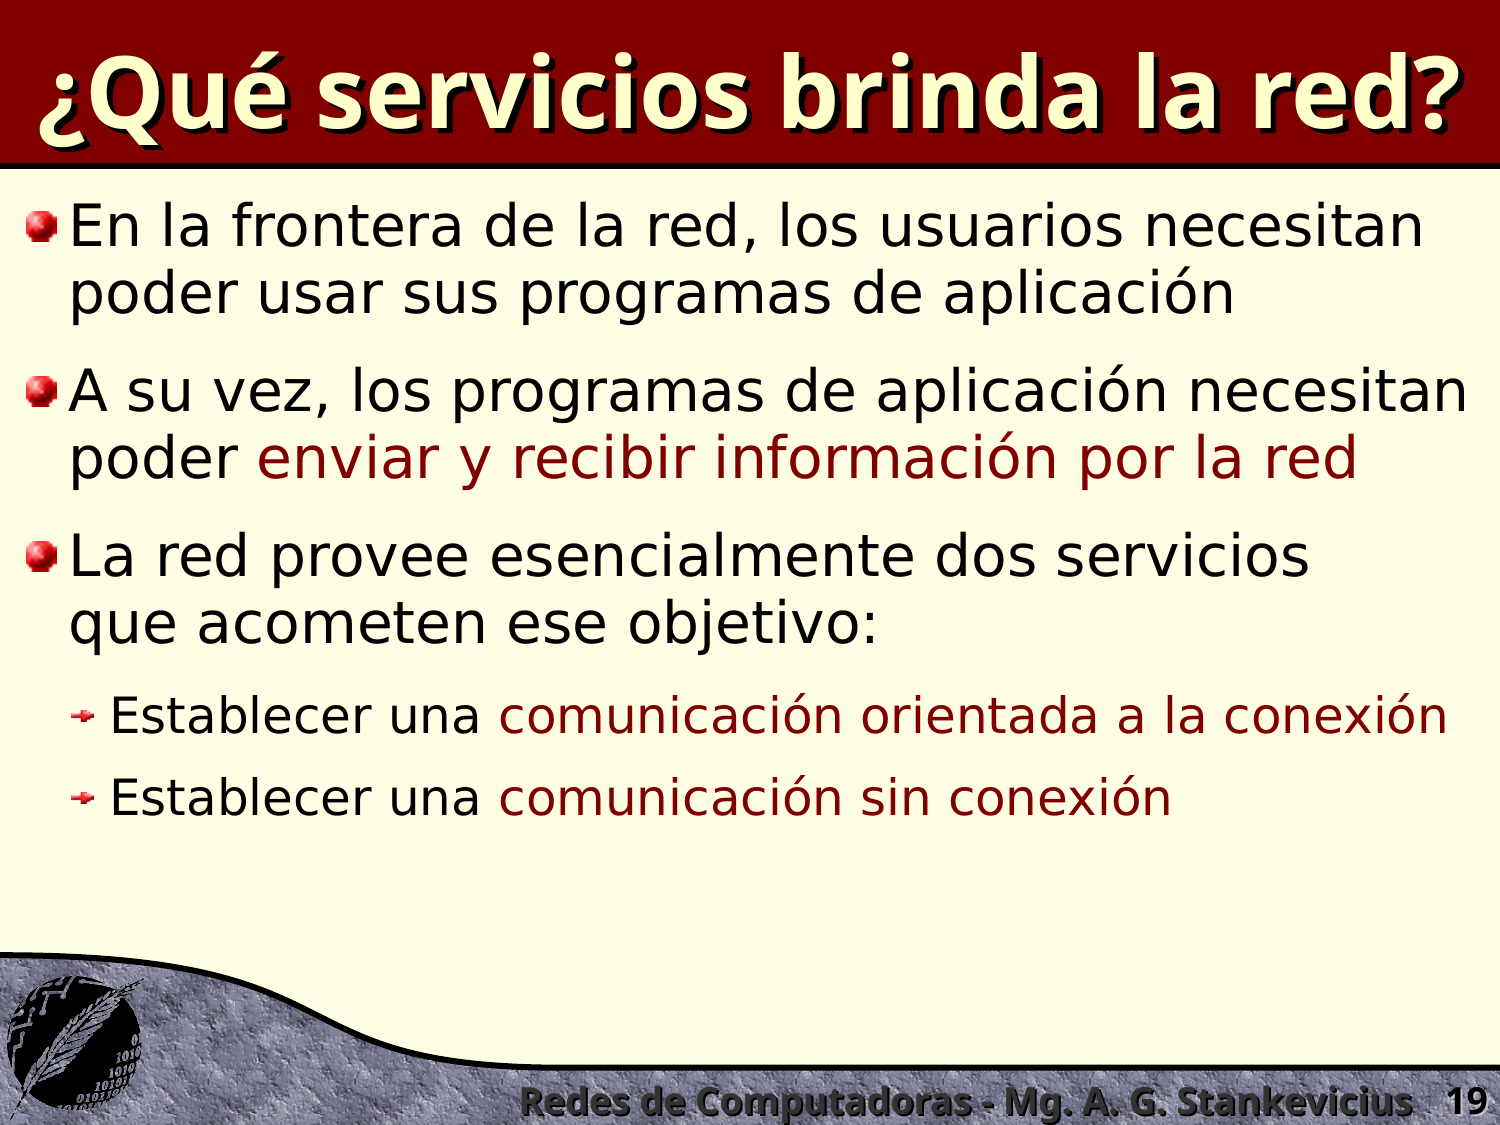

# ¿Qué servicios brinda la red?
En la frontera de la red, los usuarios necesitan poder usar sus programas de aplicación
A su vez, los programas de aplicación necesitan poder enviar y recibir información por la red
La red provee esencialmente dos servicios
que acometen ese objetivo:
Establecer una comunicación orientada a la conexión
Establecer una comunicación sin conexión
19